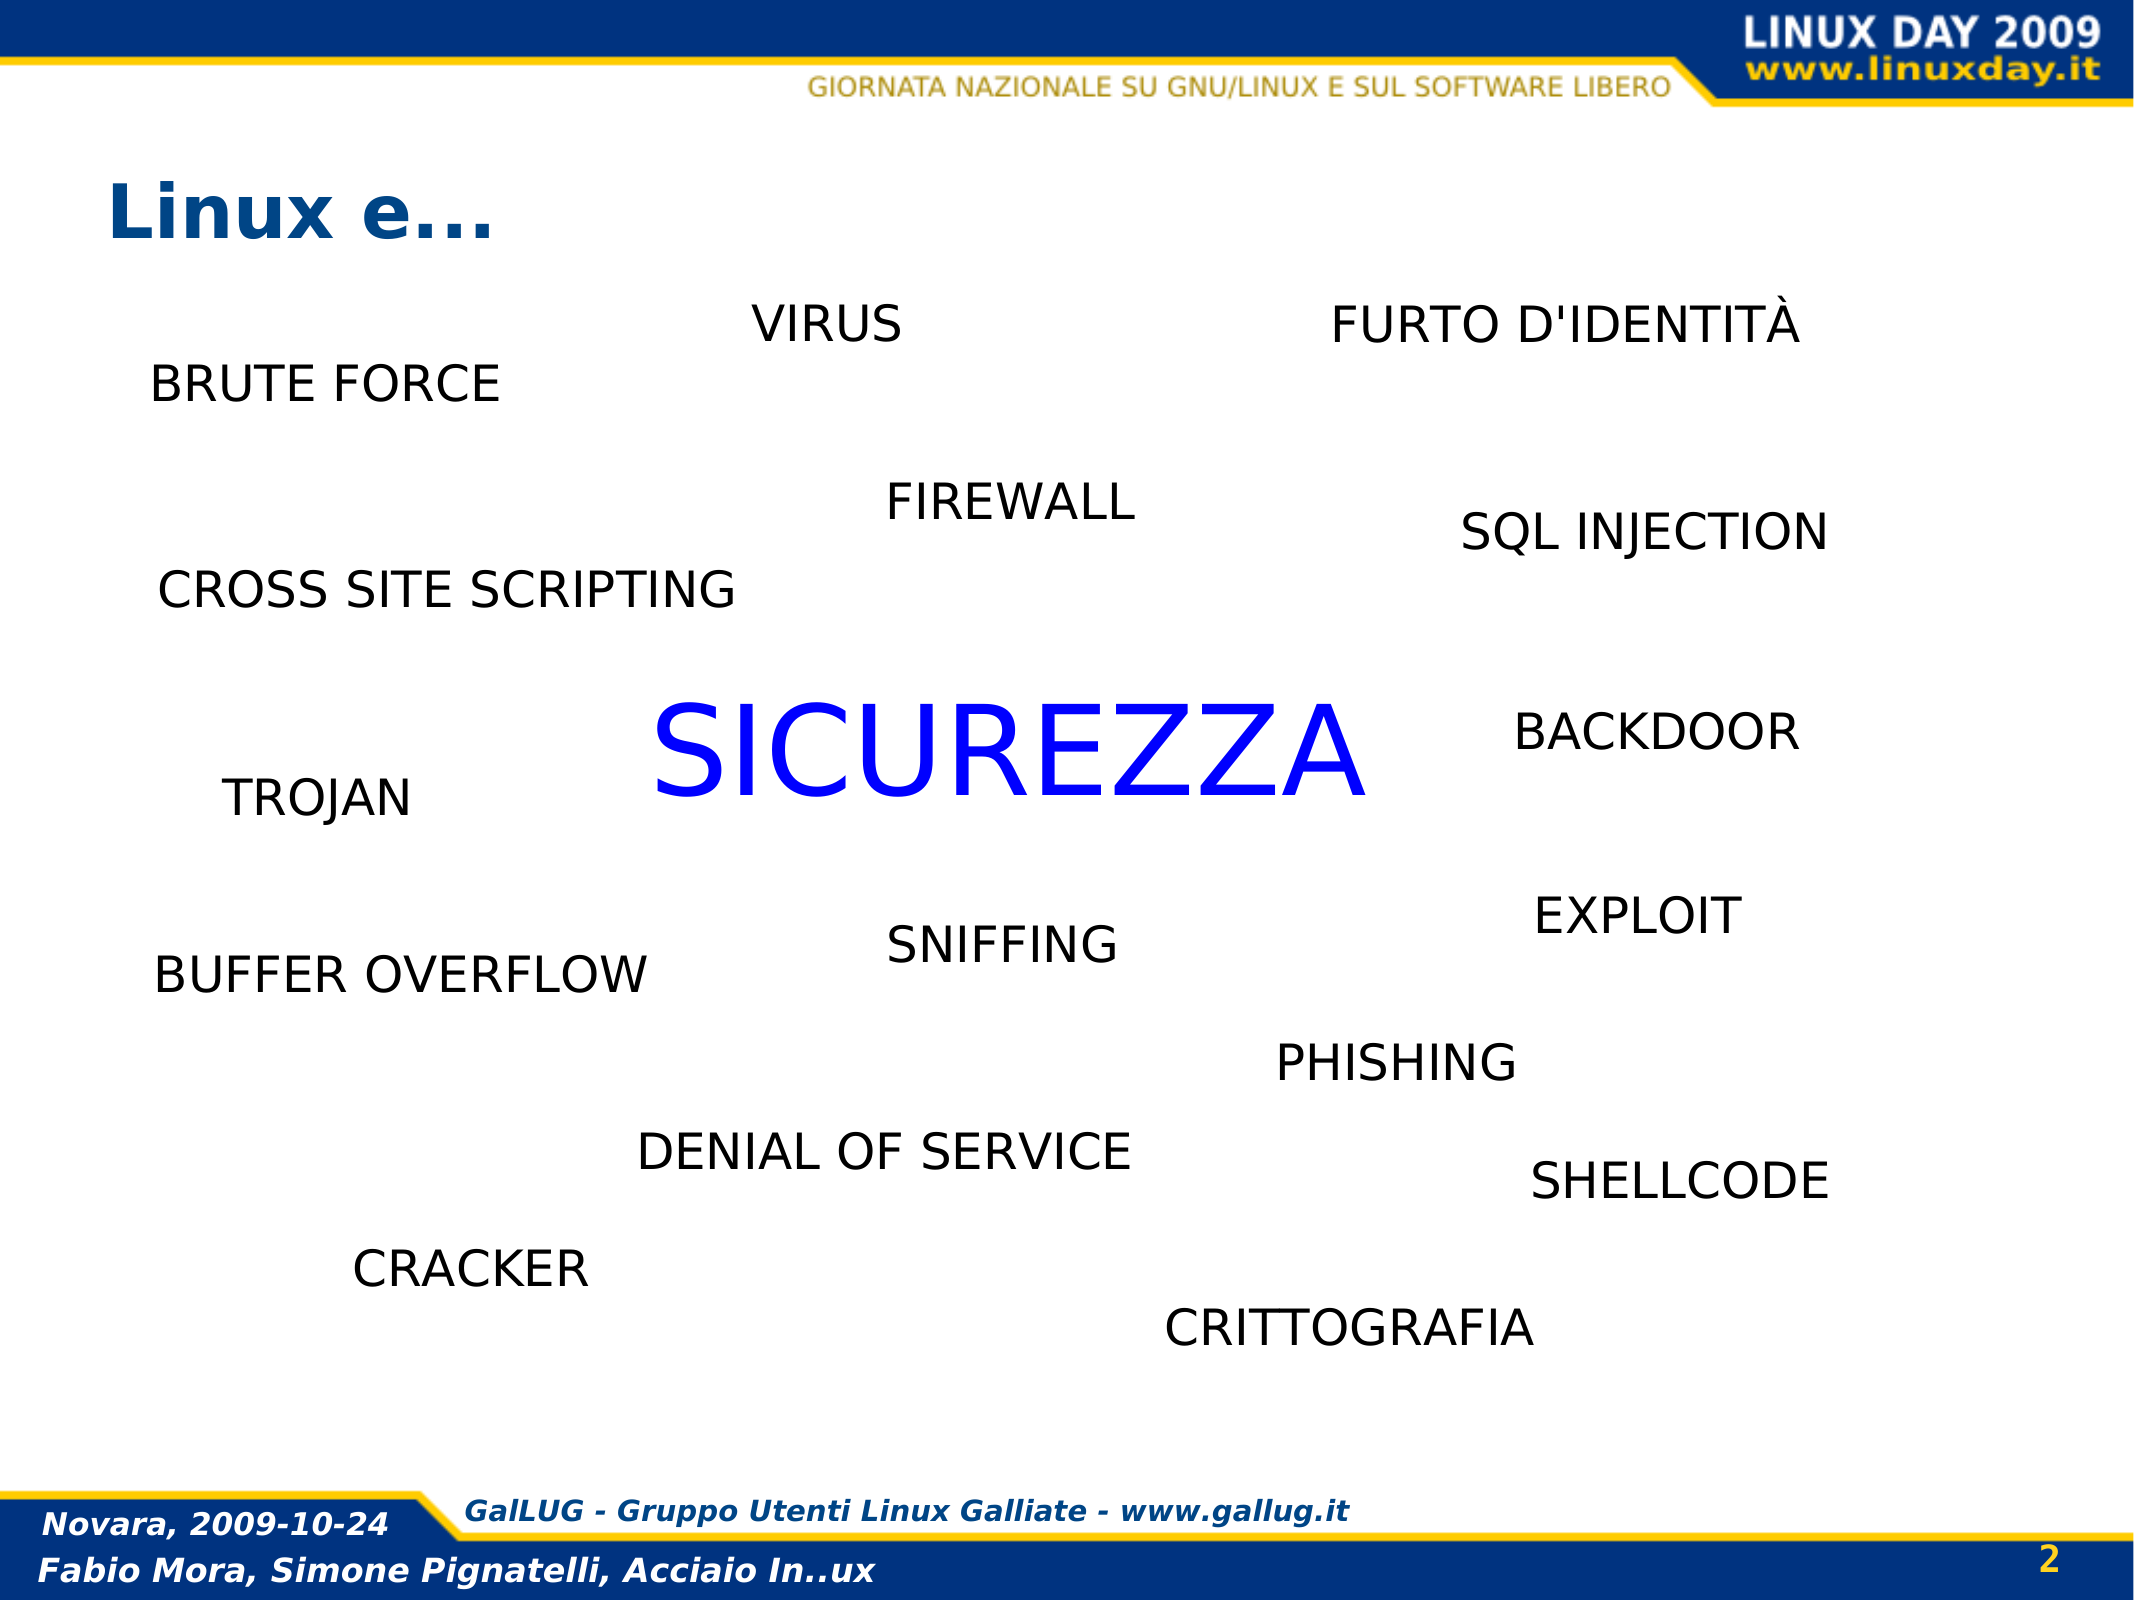

# Linux e...
VIRUS
FURTO D'IDENTITÀ
BRUTE FORCE
FIREWALL
SQL INJECTION
CROSS SITE SCRIPTING
SICUREZZA
BACKDOOR
TROJAN
EXPLOIT
SNIFFING
BUFFER OVERFLOW
PHISHING
DENIAL OF SERVICE
SHELLCODE
CRACKER
CRITTOGRAFIA